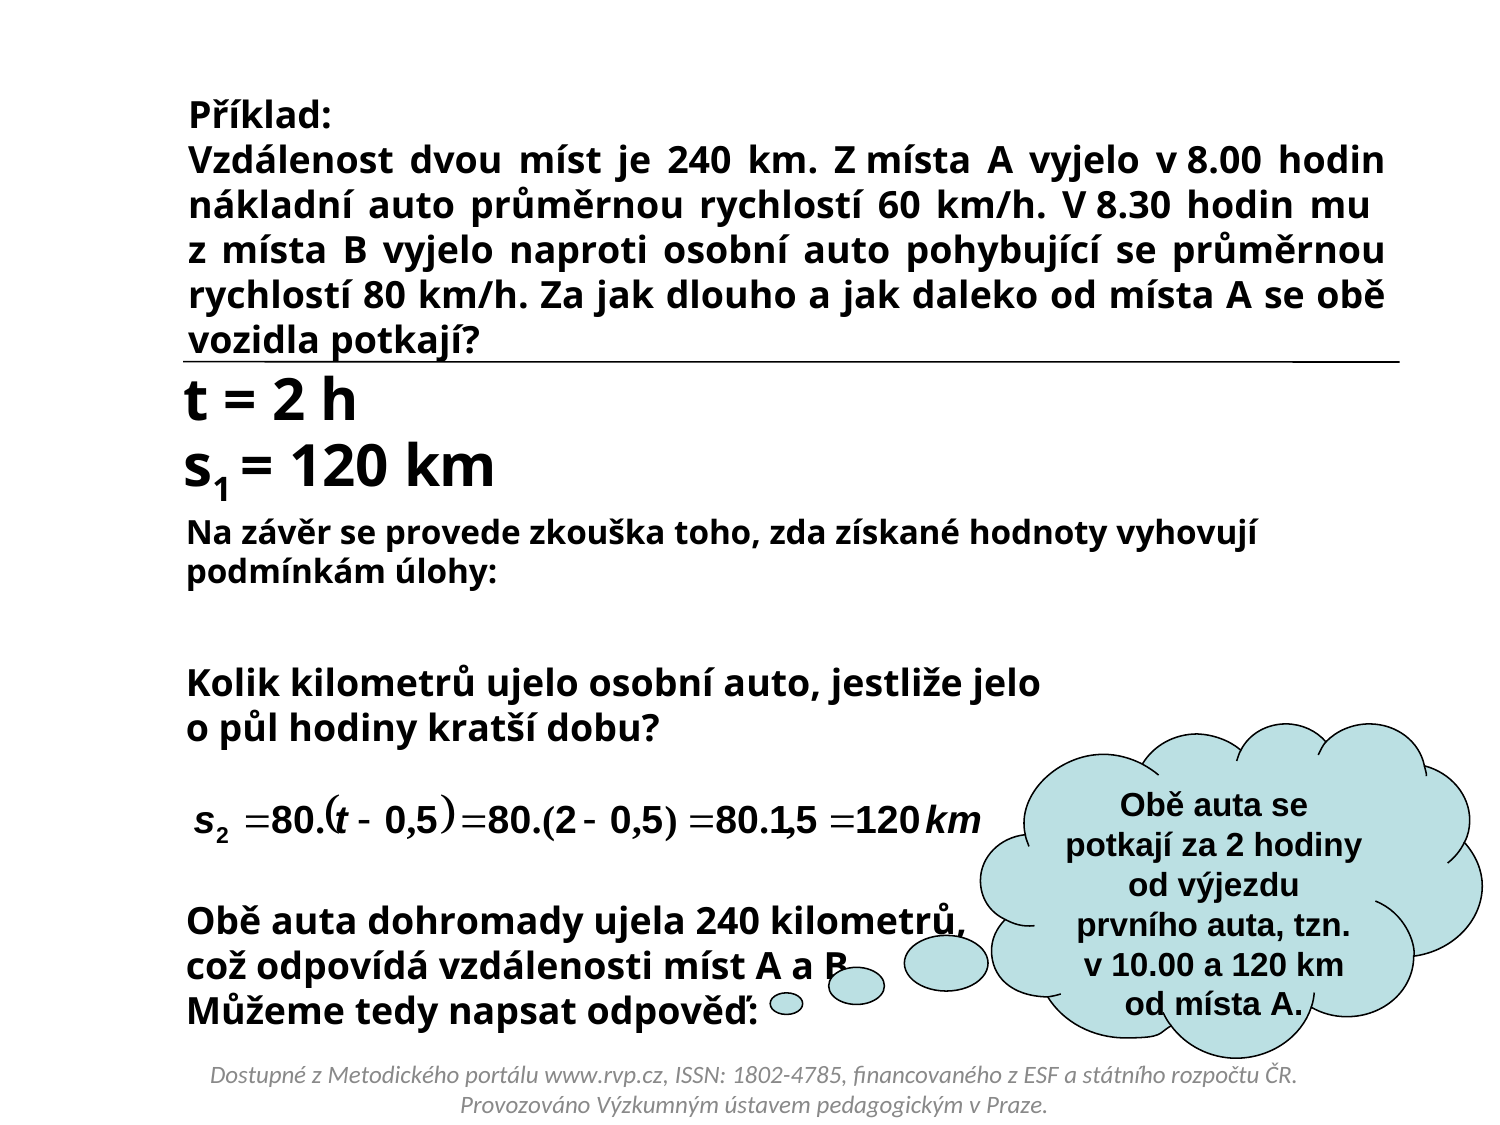

Příklad:
Vzdálenost dvou míst je 240 km. Z místa A vyjelo v 8.00 hodin nákladní auto průměrnou rychlostí 60 km/h. V 8.30 hodin mu
z místa B vyjelo naproti osobní auto pohybující se průměrnou rychlostí 80 km/h. Za jak dlouho a jak daleko od místa A se obě vozidla potkají?
t = 2 h
s1 = 120 km
Na závěr se provede zkouška toho, zda získané hodnoty vyhovují podmínkám úlohy:
Kolik kilometrů ujelo osobní auto, jestliže jelo
o půl hodiny kratší dobu?
Obě auta se potkají za 2 hodiny od výjezdu prvního auta, tzn. v 10.00 a 120 km od místa A.
Obě auta dohromady ujela 240 kilometrů,
což odpovídá vzdálenosti míst A a B.
Můžeme tedy napsat odpověď: